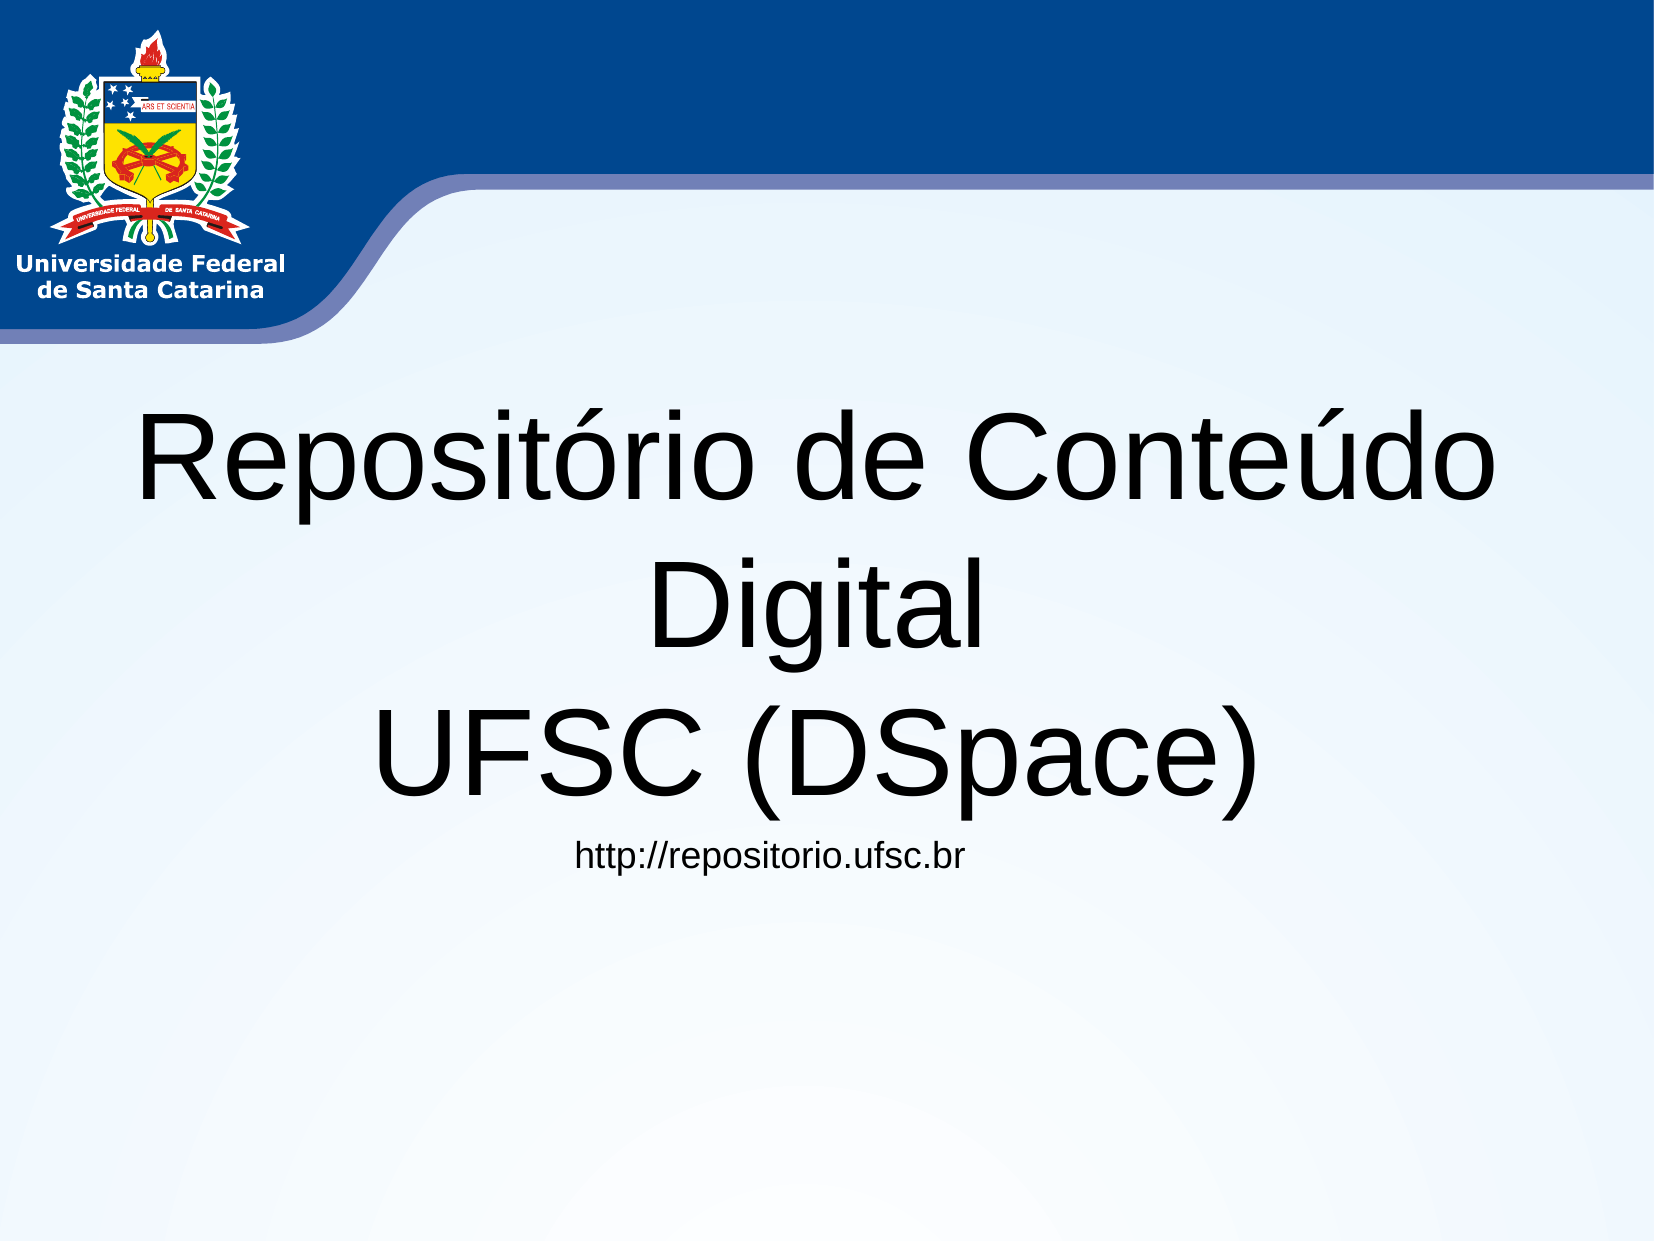

# Repositório de Conteúdo Digital UFSC (DSpace)
http://repositorio.ufsc.br